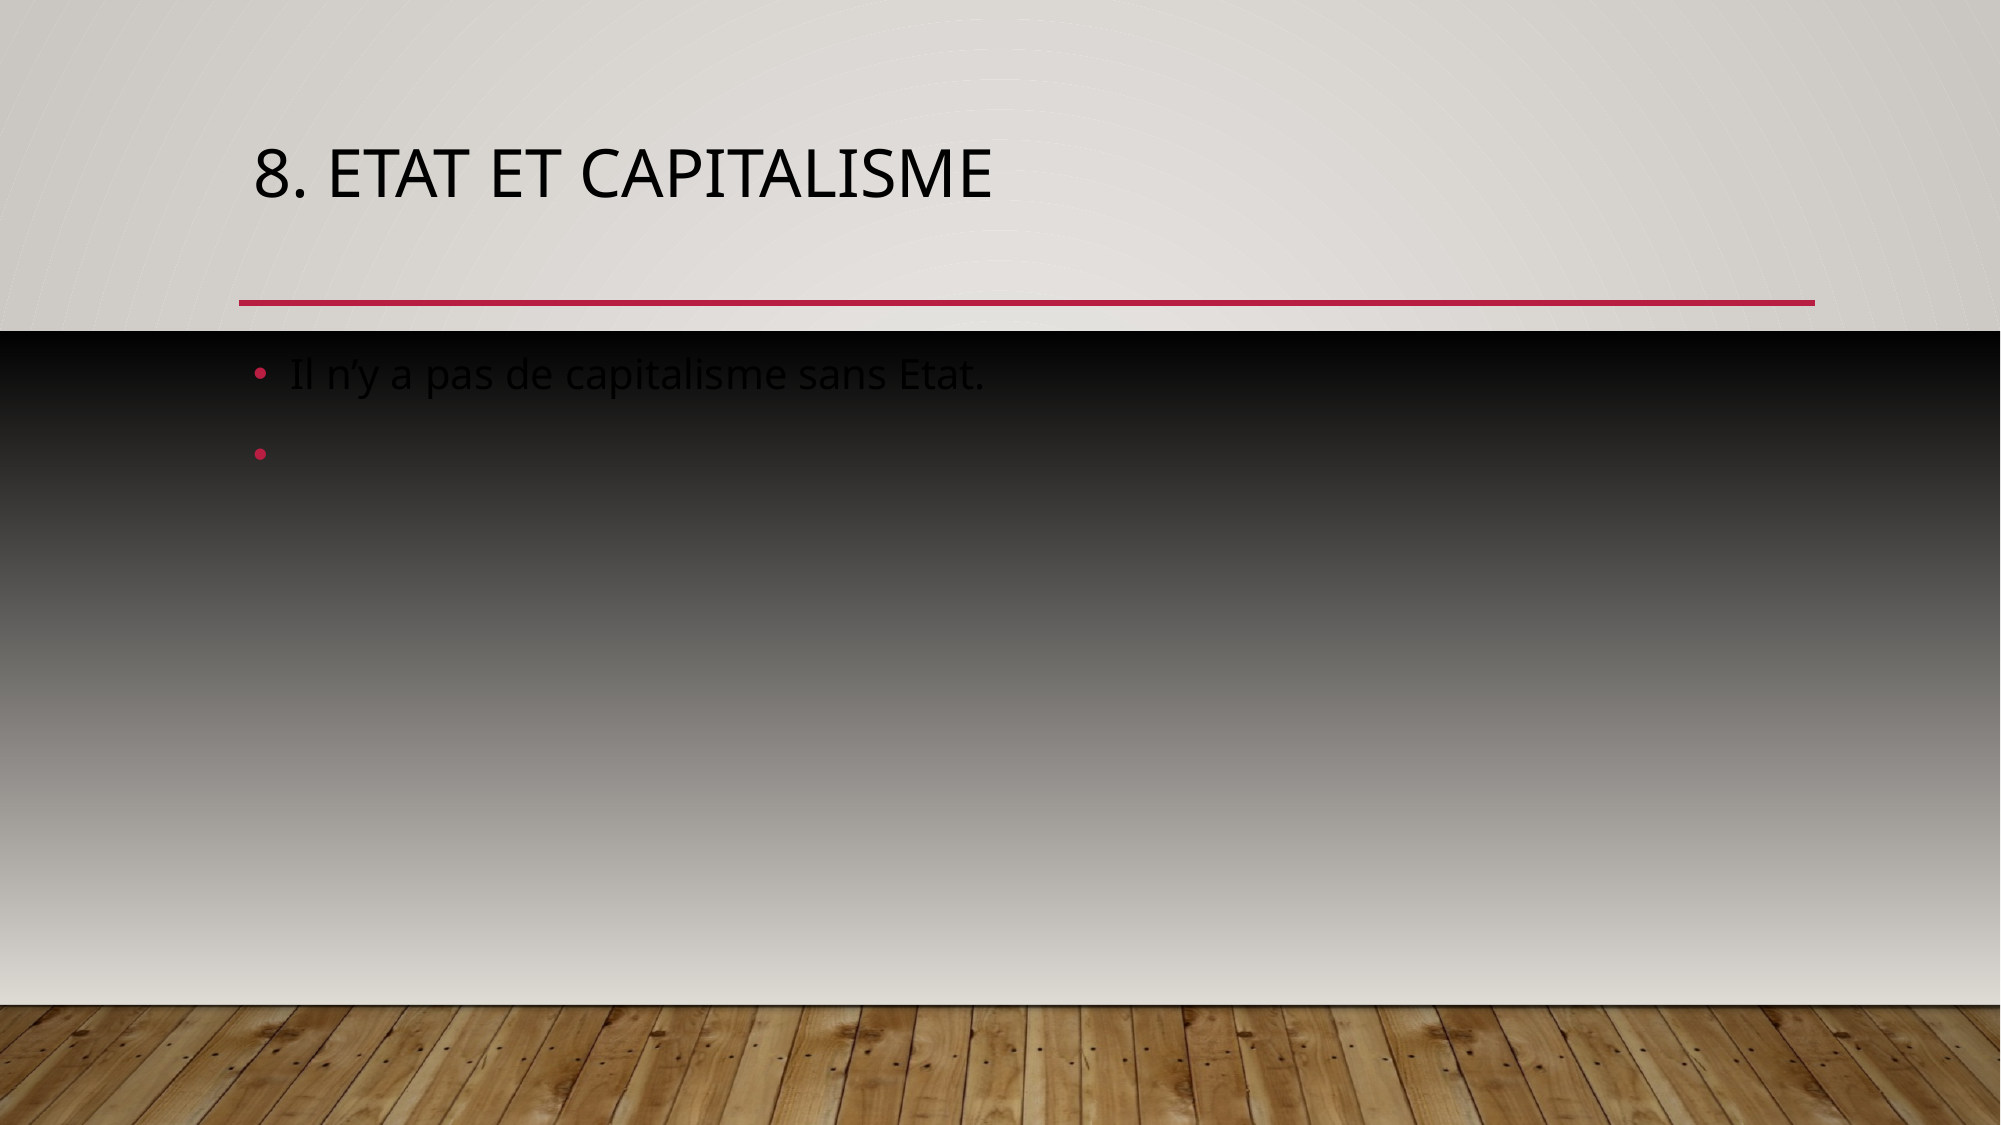

# 8. Etat et capitalisme
Il n’y a pas de capitalisme sans Etat.